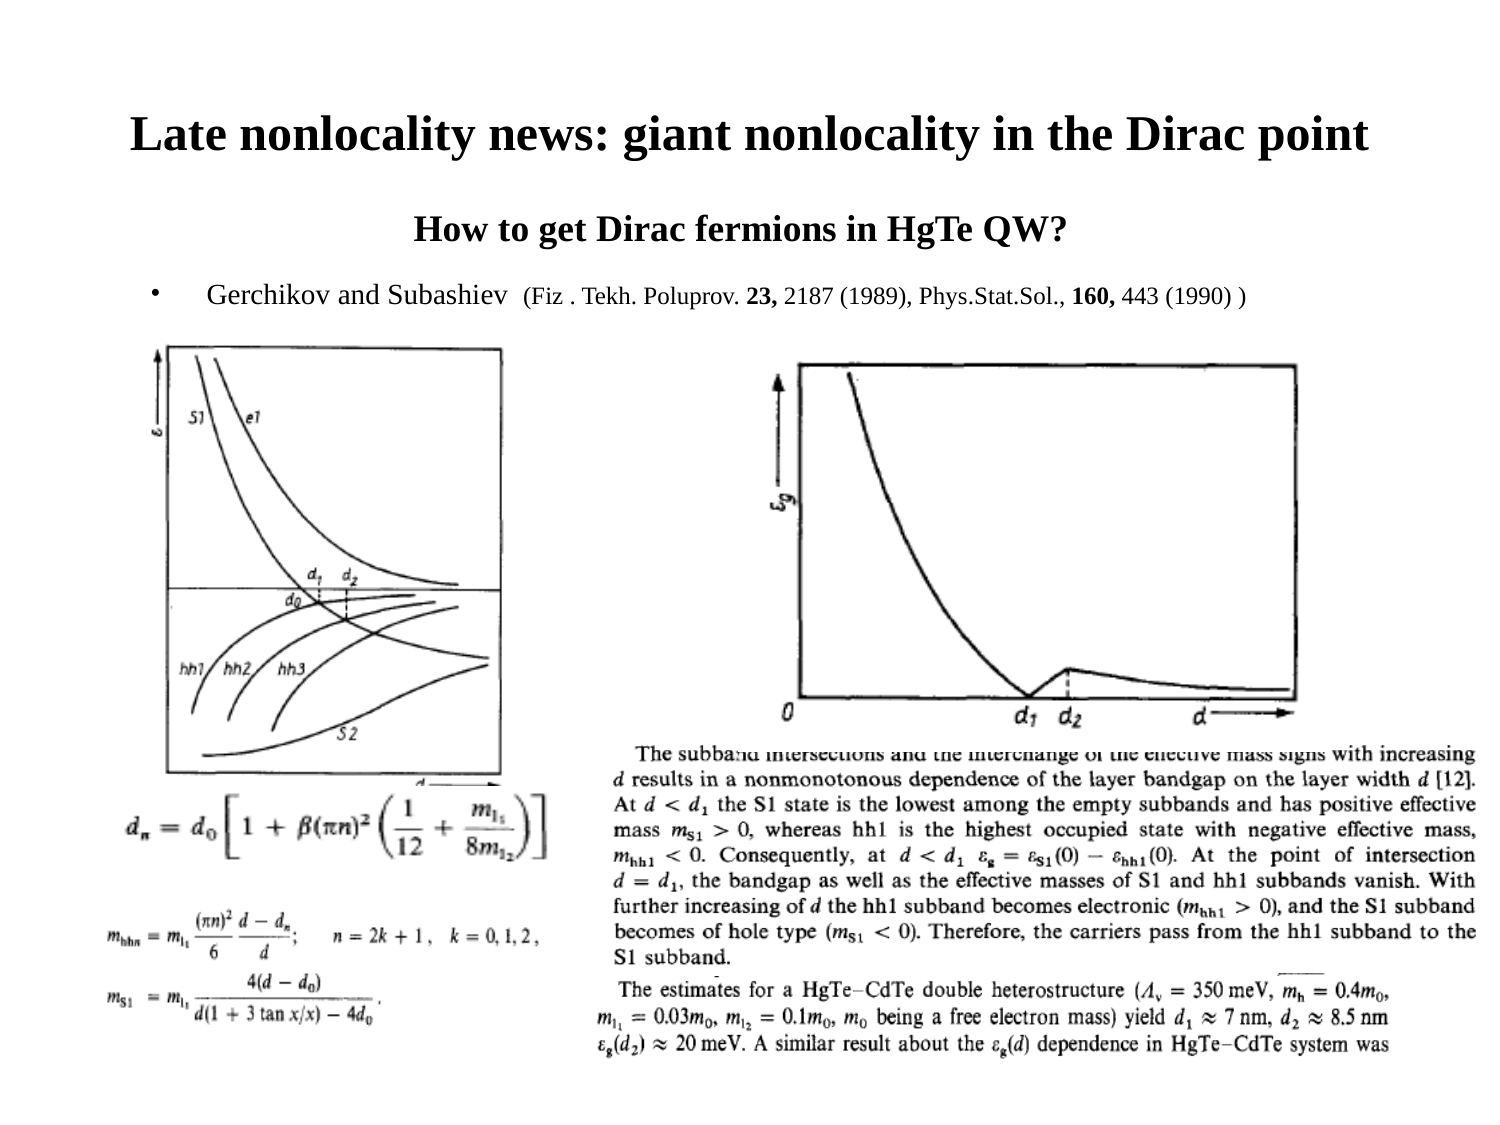

Late nonlocality news: giant nonlocality in the Dirac point
# How to get Dirac fermions in HgTe QW?
Gerchikov and Subashiev (Fiz . Tekh. Poluprov. 23, 2187 (1989), Phys.Stat.Sol., 160, 443 (1990) )